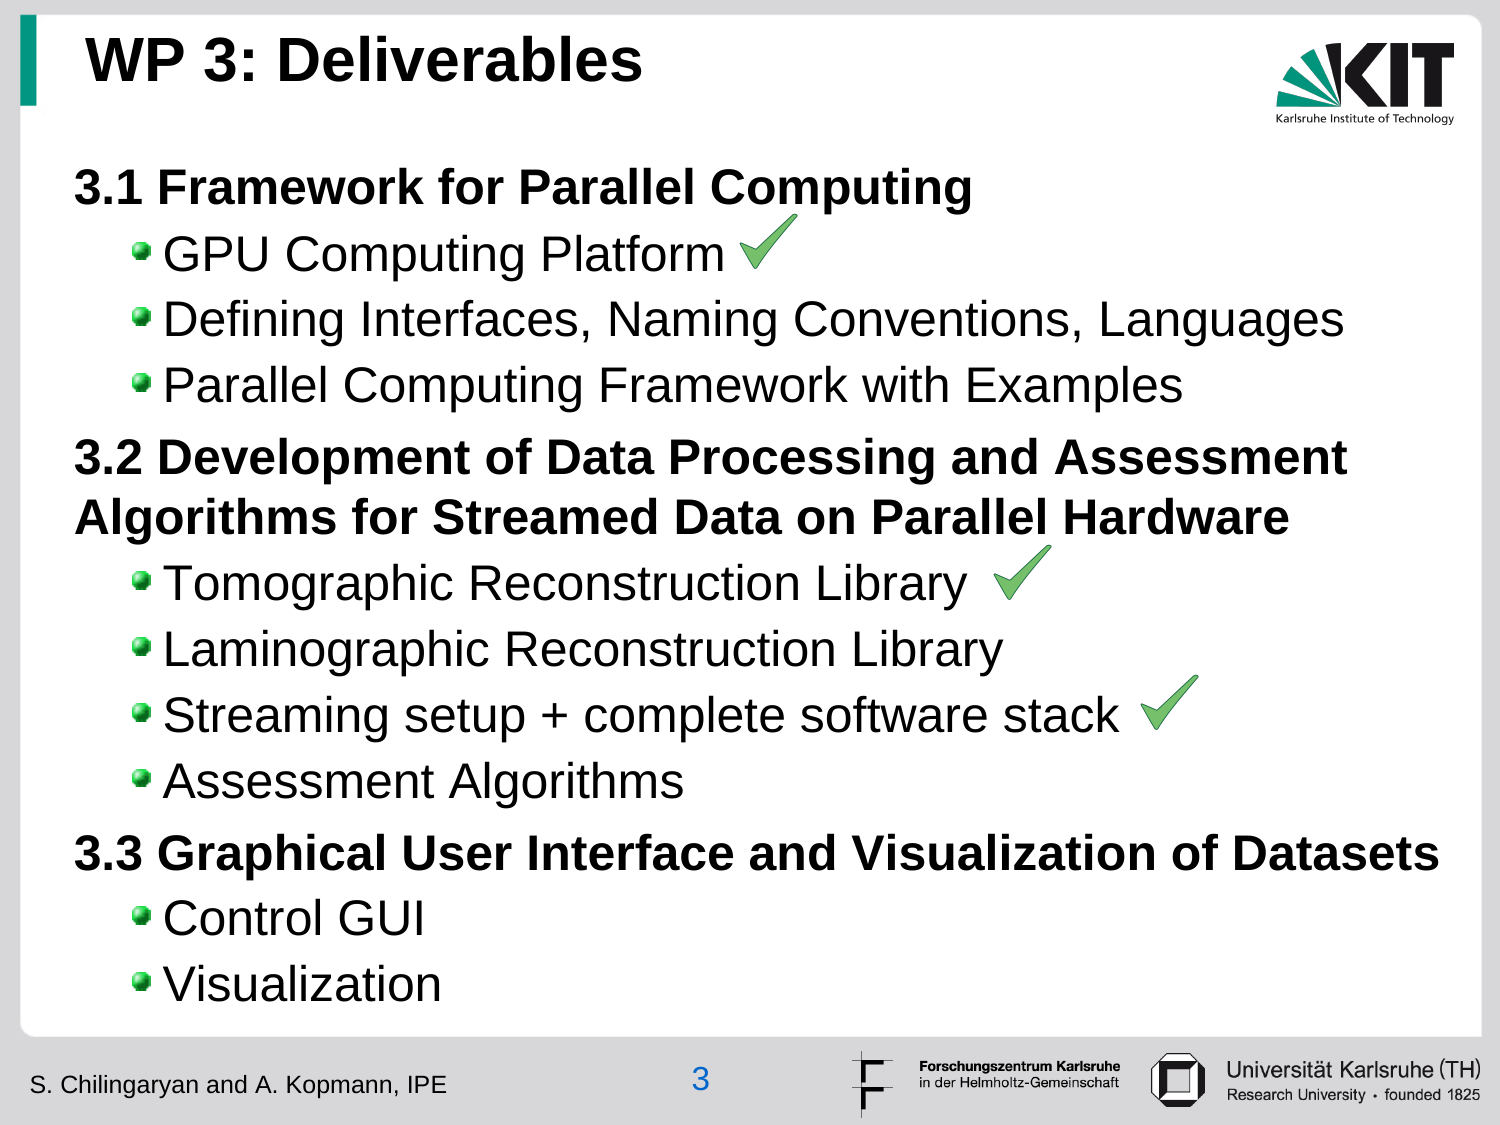

# WP 3: Deliverables
3.1 Framework for Parallel Computing
GPU Computing Platform
Defining Interfaces, Naming Conventions, Languages
Parallel Computing Framework with Examples
3.2 Development of Data Processing and Assessment Algorithms for Streamed Data on Parallel Hardware
Tomographic Reconstruction Library
Laminographic Reconstruction Library
Streaming setup + complete software stack
Assessment Algorithms
3.3 Graphical User Interface and Visualization of Datasets
Control GUI
Visualization
S. Chilingaryan and A. Kopmann, IPE